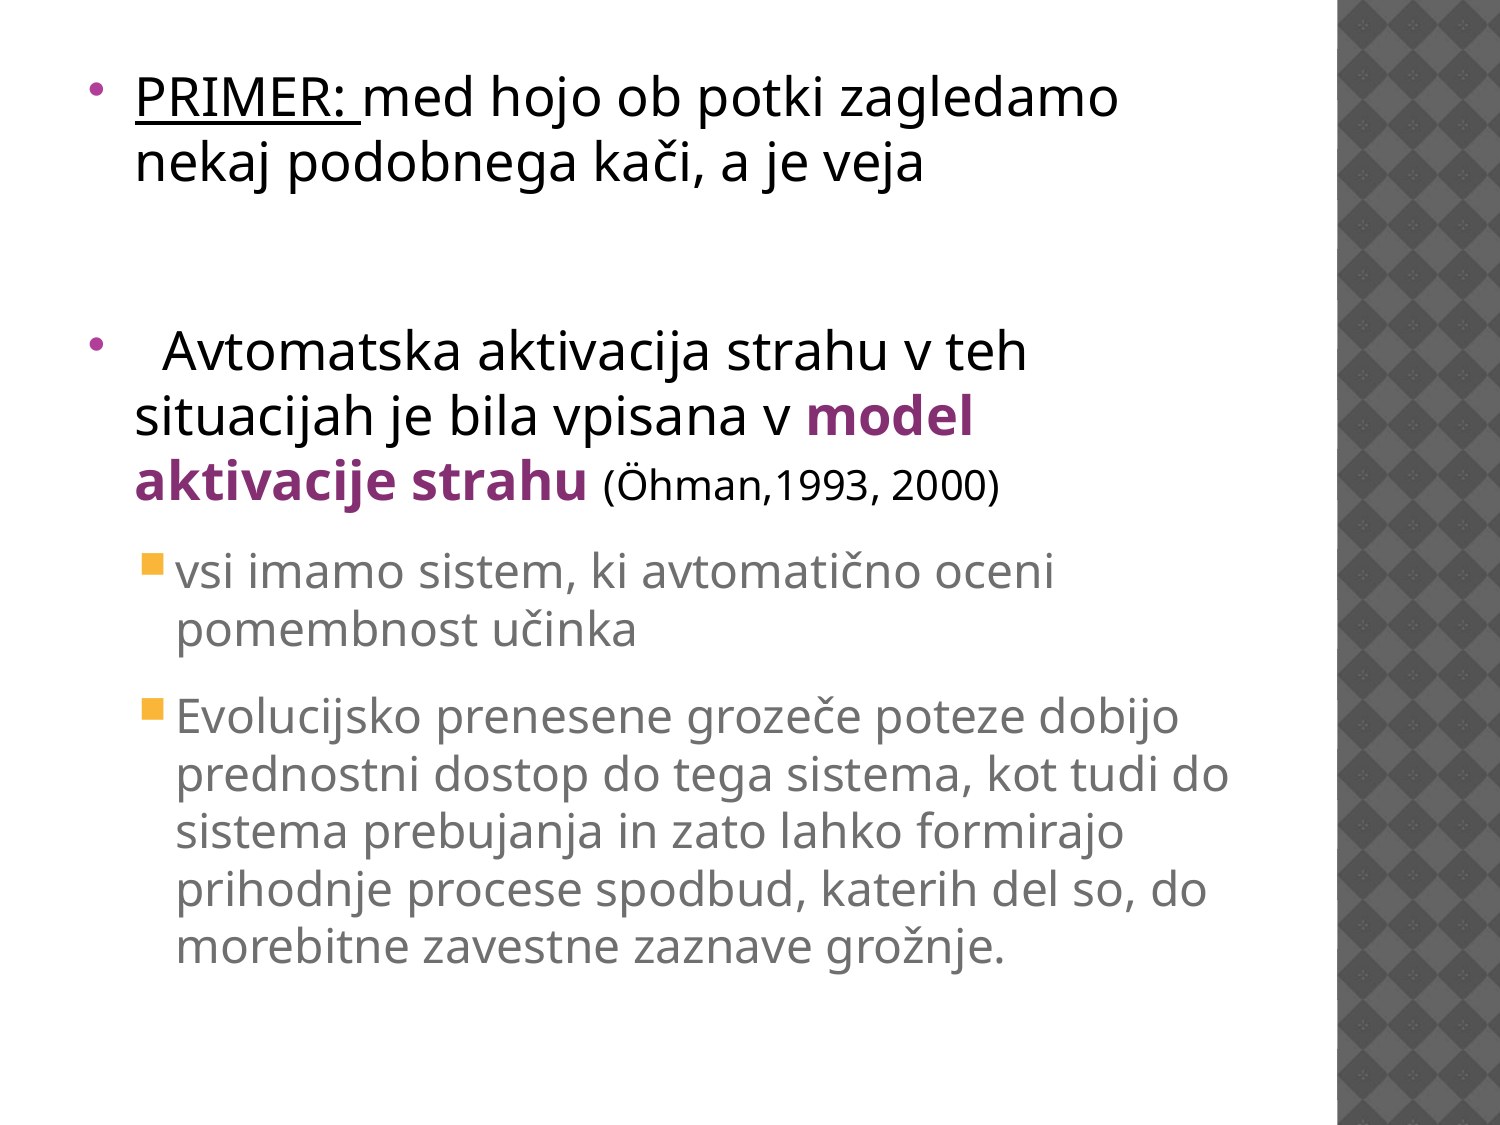

# PRIMER: med hojo ob potki zagledamo nekaj podobnega kači, a je veja
 Avtomatska aktivacija strahu v teh situacijah je bila vpisana v model aktivacije strahu (Öhman,1993, 2000)
vsi imamo sistem, ki avtomatično oceni pomembnost učinka
Evolucijsko prenesene grozeče poteze dobijo prednostni dostop do tega sistema, kot tudi do sistema prebujanja in zato lahko formirajo prihodnje procese spodbud, katerih del so, do morebitne zavestne zaznave grožnje.